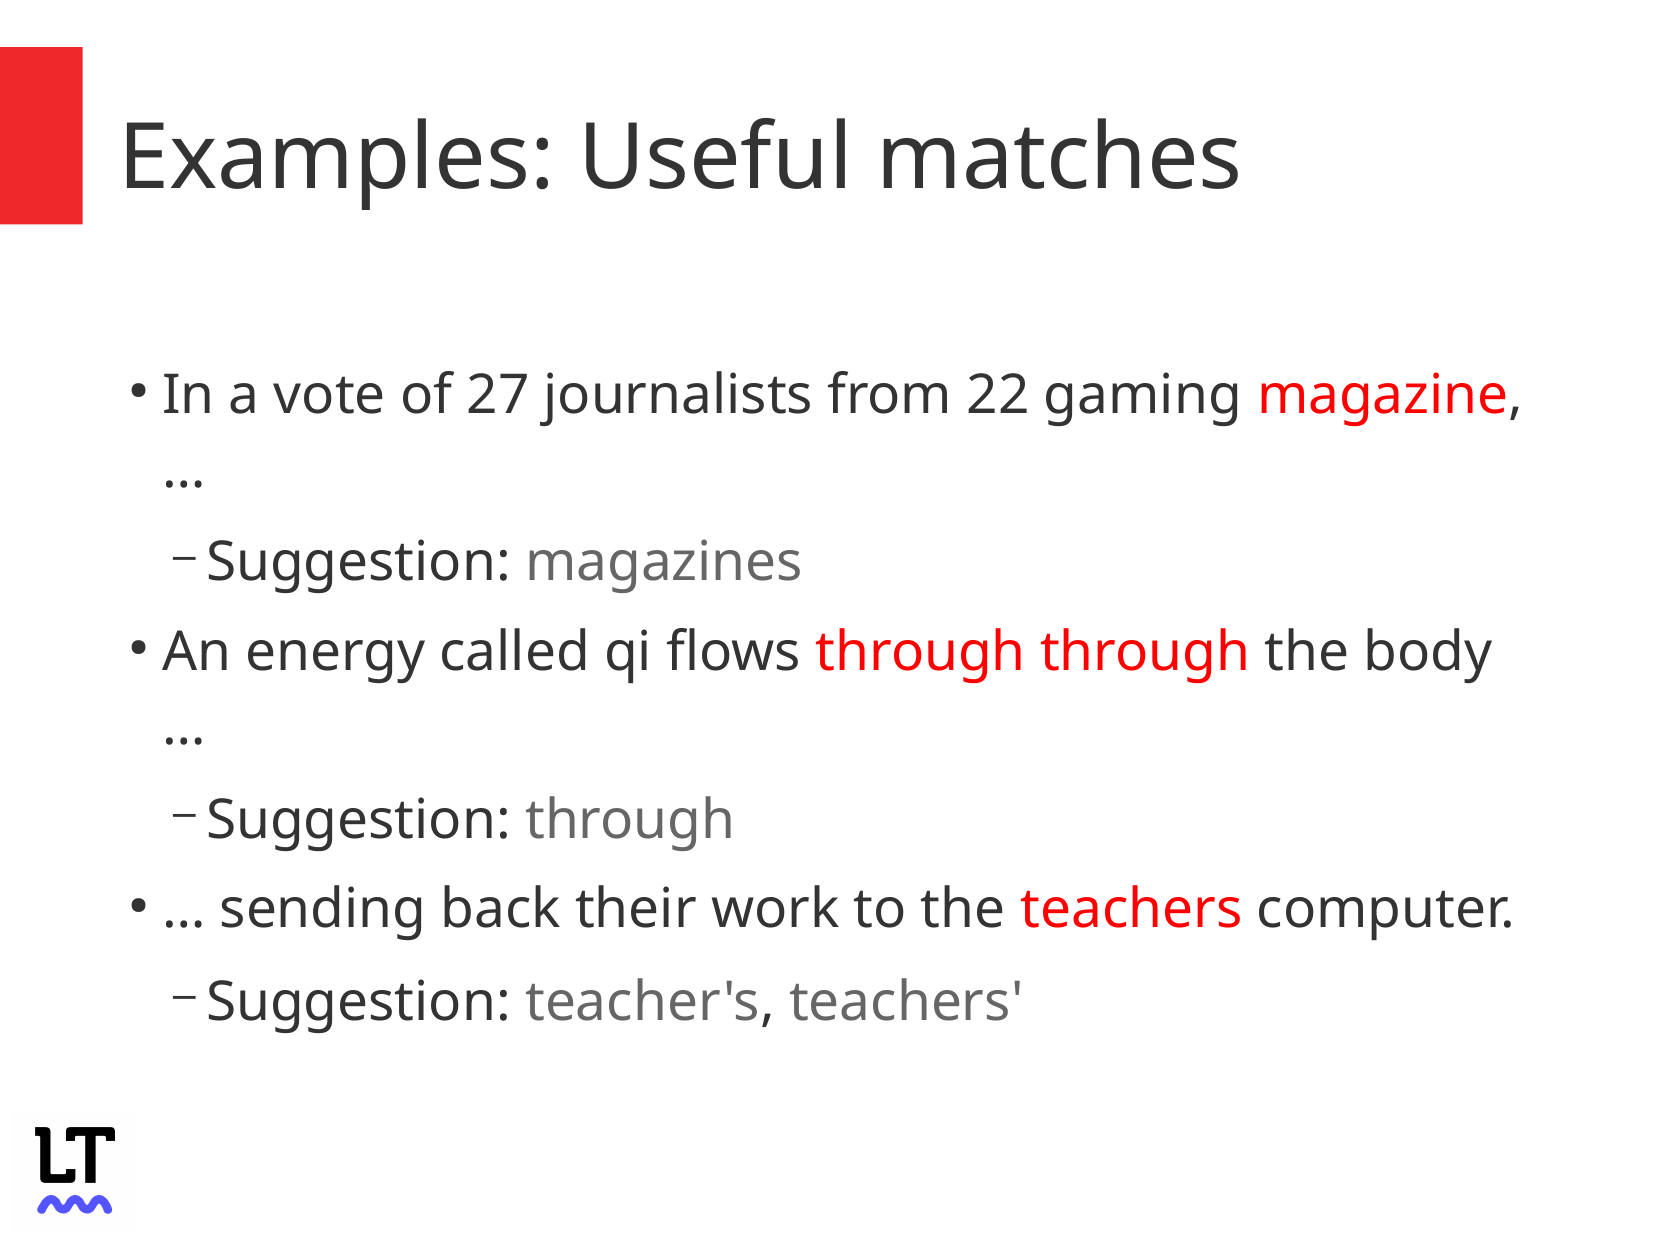

# Examples: Useful matches
In a vote of 27 journalists from 22 gaming magazine, …
Suggestion: magazines
An energy called qi flows through through the body …
Suggestion: through
… sending back their work to the teachers computer.
Suggestion: teacher's, teachers'